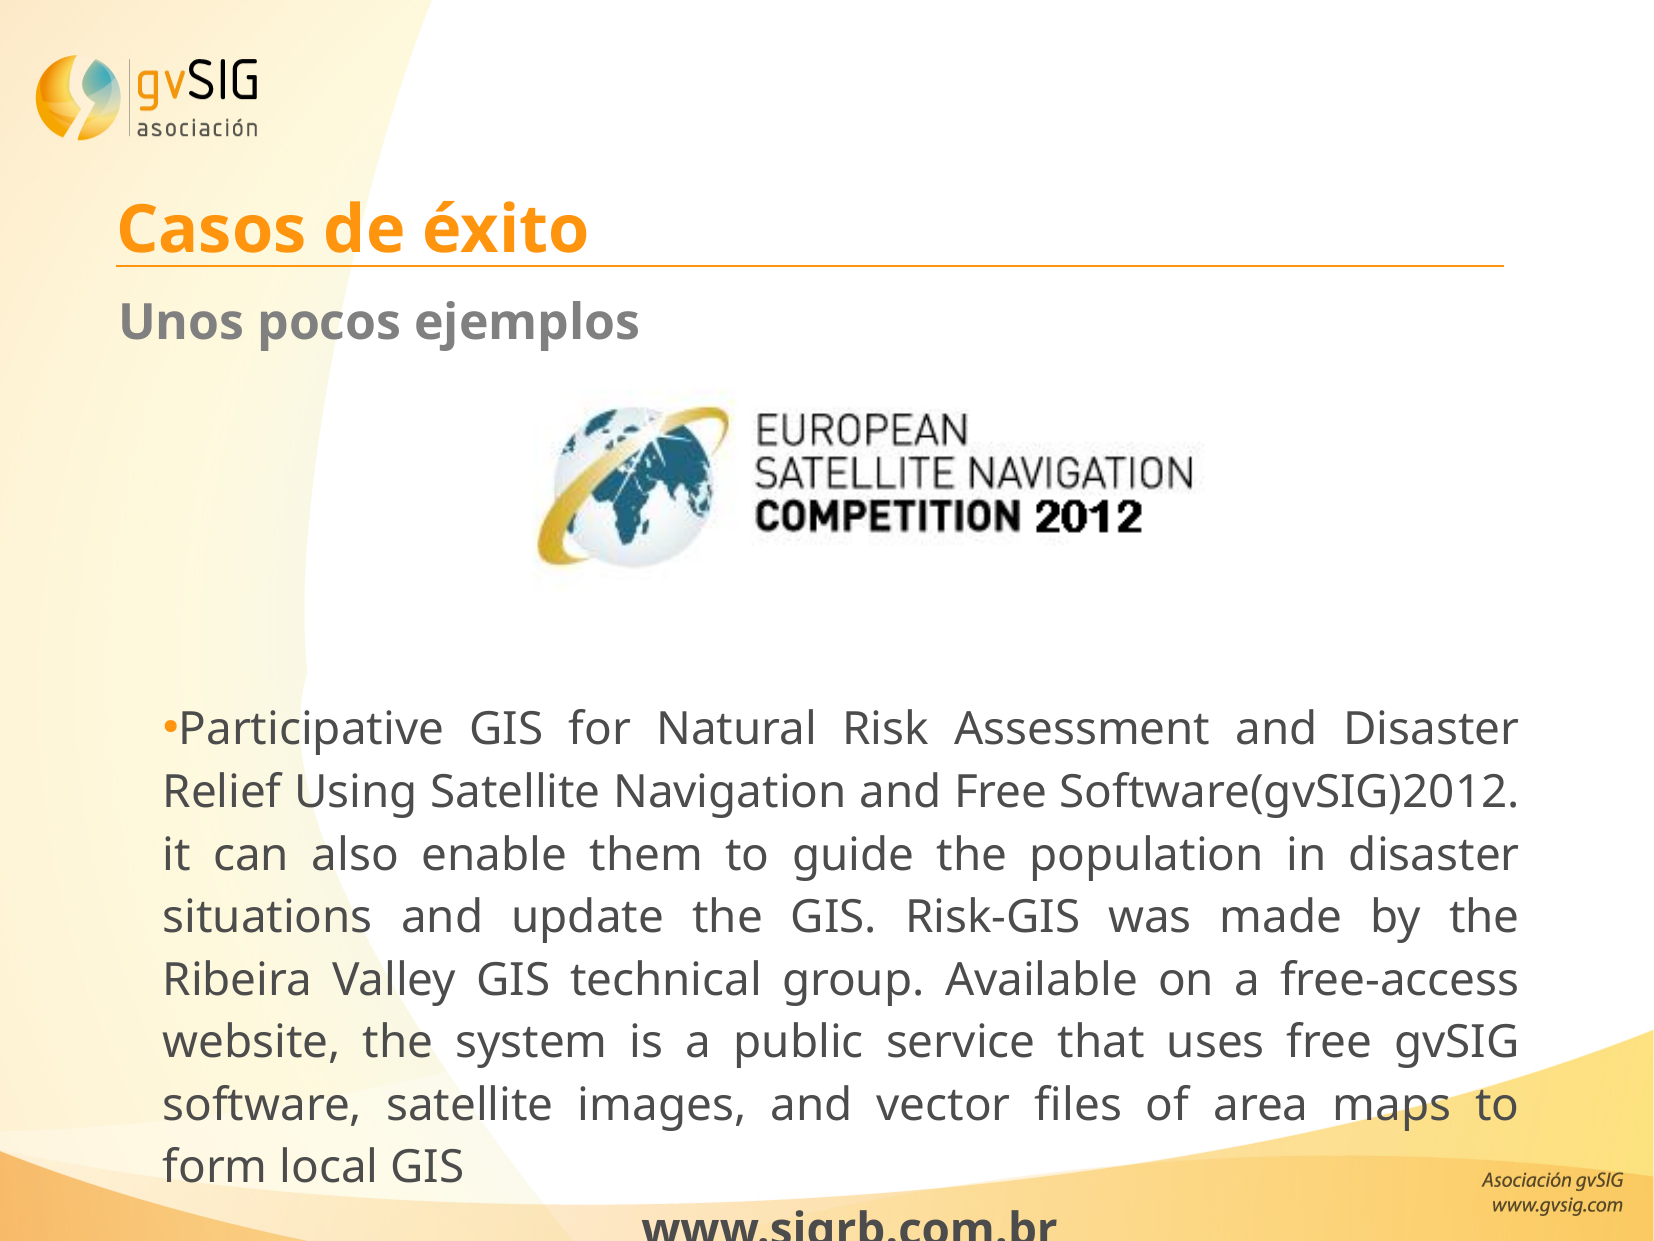

# Casos de éxito
Unos pocos ejemplos
Participative GIS for Natural Risk Assessment and Disaster Relief Using Satellite Navigation and Free Software(gvSIG)2012. it can also enable them to guide the population in disaster situations and update the GIS. Risk-GIS was made by the Ribeira Valley GIS technical group. Available on a free-access website, the system is a public service that uses free gvSIG software, satellite images, and vector files of area maps to form local GIS
www.sigrb.com.br